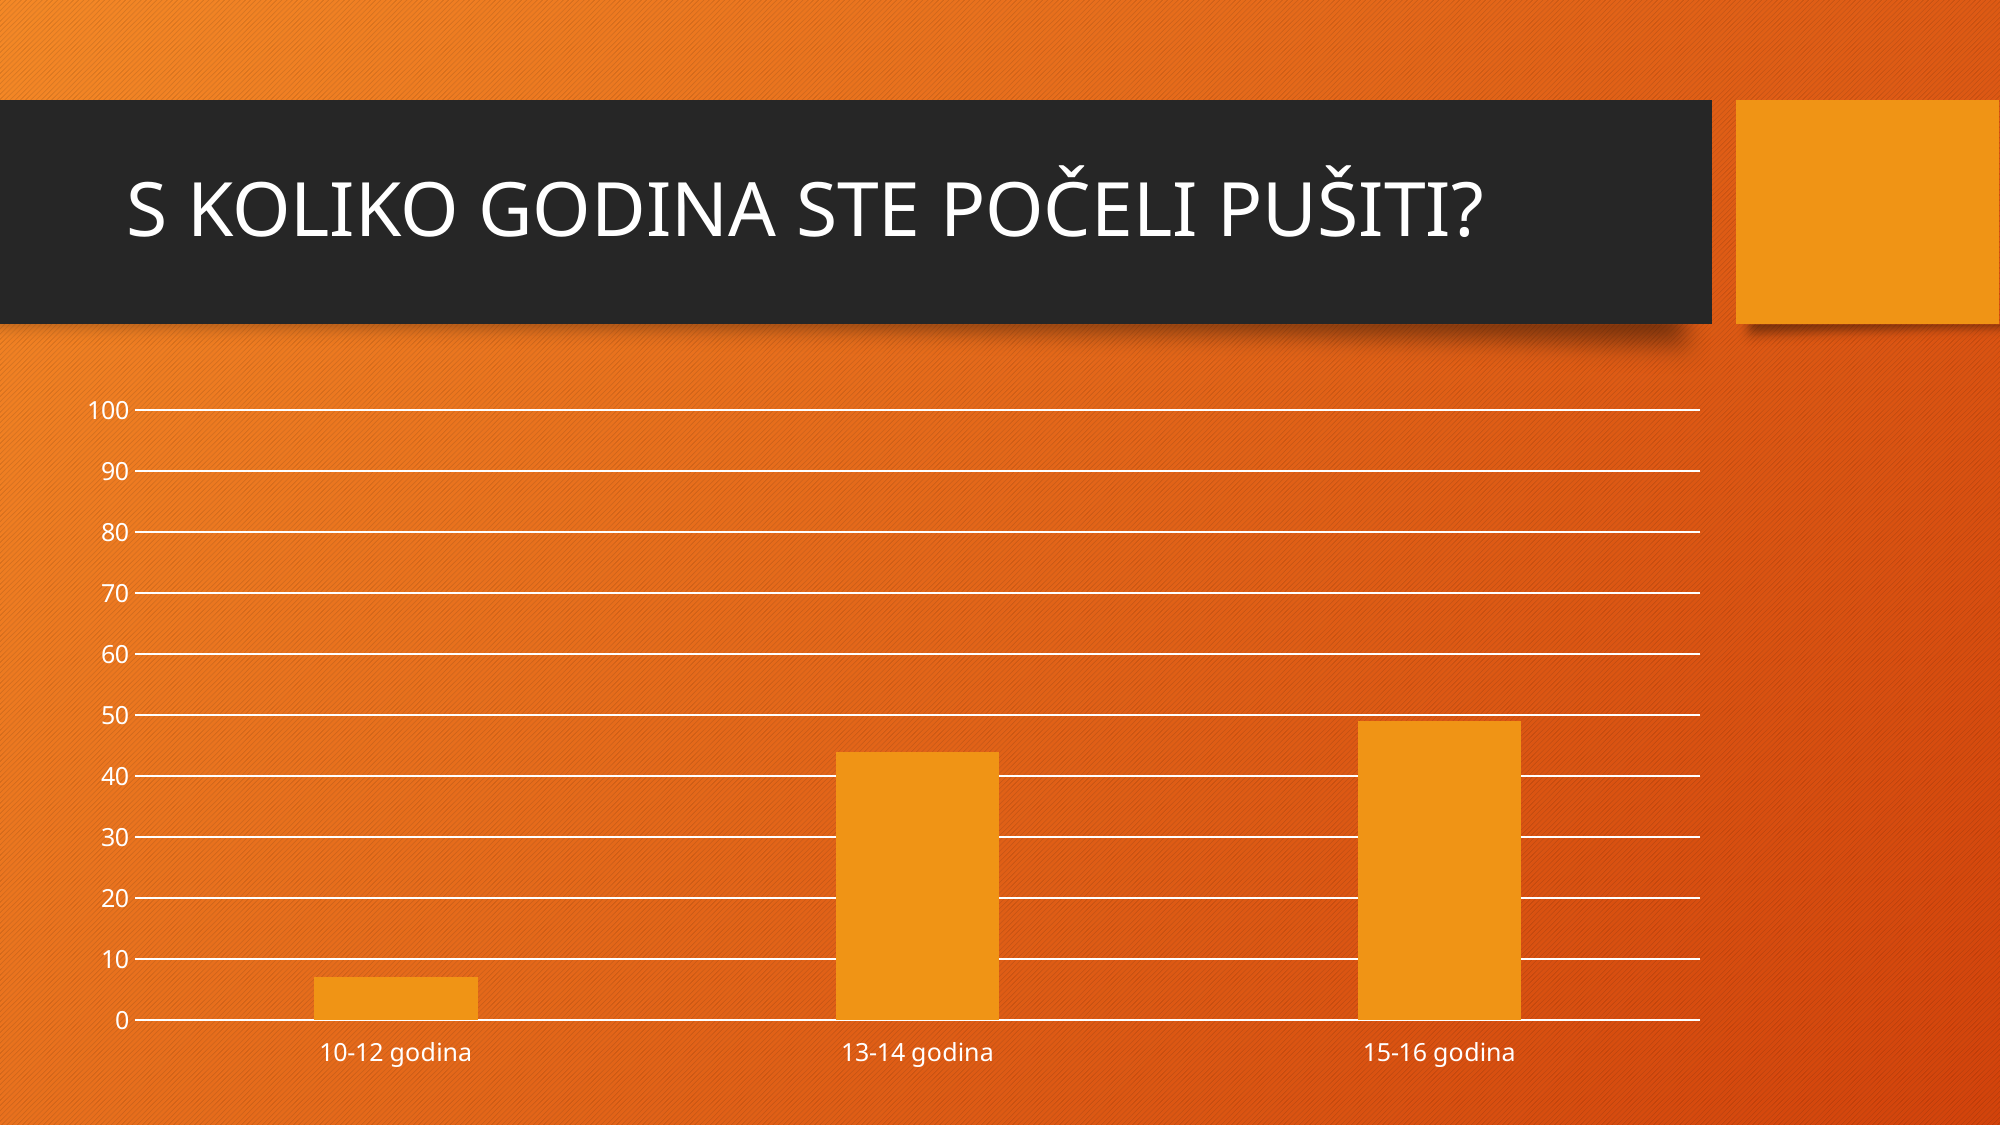

# S KOLIKO GODINA STE POČELI PUŠITI?
### Chart
| Category | Skup 1 |
|---|---|
| 10-12 godina | 7.0 |
| 13-14 godina | 44.0 |
| 15-16 godina | 49.0 |